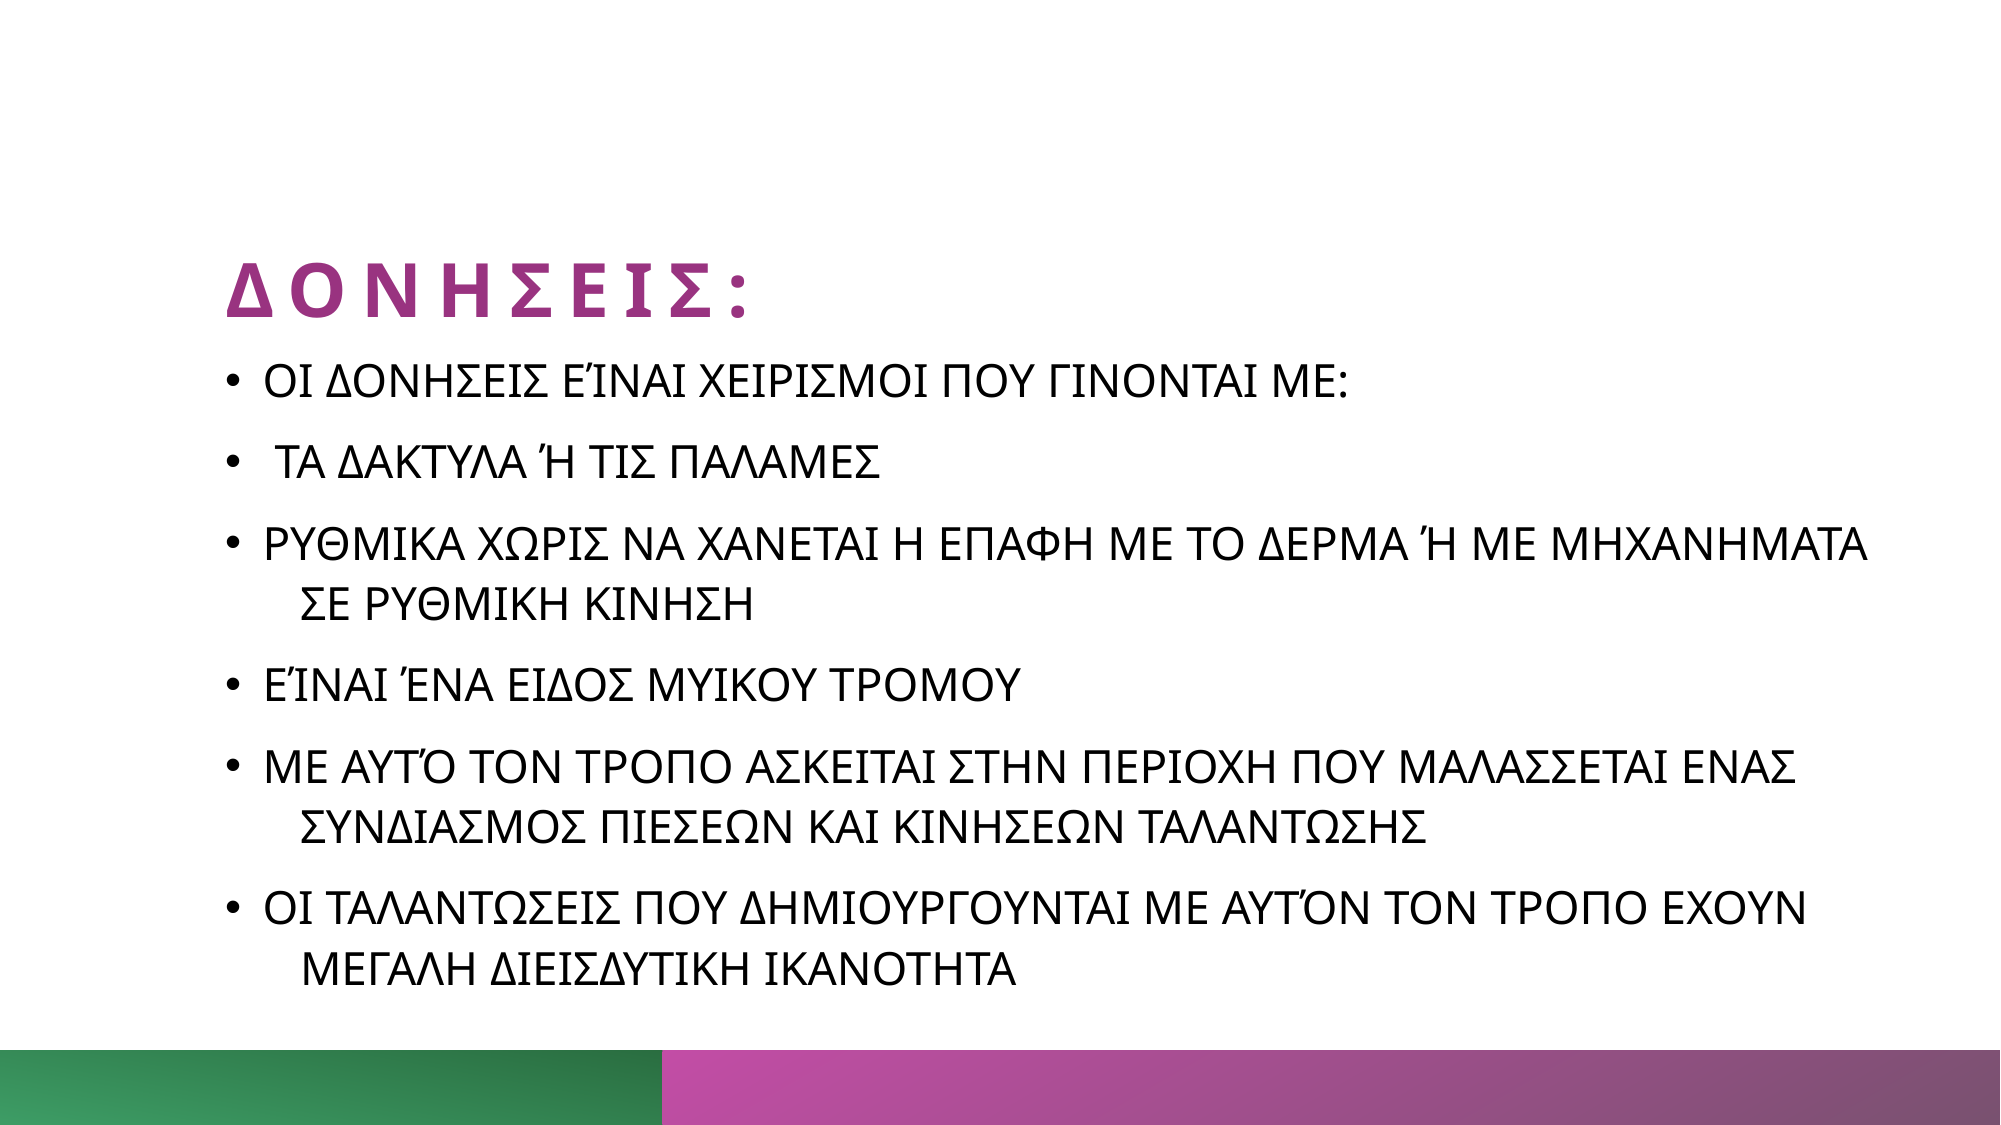

# ΔΟΝΗΣΕΙΣ:
ΟΙ ΔΟΝΗΣΕΙΣ ΕΊΝΑΙ ΧΕΙΡΙΣΜΟΙ ΠΟΥ ΓΙΝΟΝΤΑΙ ΜΕ:
 ΤΑ ΔΑΚΤΥΛΑ Ή ΤΙΣ ΠΑΛΑΜΕΣ
ΡΥΘΜΙΚΑ ΧΩΡΙΣ ΝΑ ΧΑΝΕΤΑΙ Η ΕΠΑΦΗ ΜΕ ΤΟ ΔΕΡΜΑ Ή ΜΕ ΜΗΧΑΝΗΜΑΤΑ ΣΕ ΡΥΘΜΙΚΗ ΚΙΝΗΣΗ
ΕΊΝΑΙ ΈΝΑ ΕΙΔΟΣ ΜΥΙΚΟΥ ΤΡΟΜΟΥ
ΜΕ ΑΥΤΌ ΤΟΝ ΤΡΟΠΟ ΑΣΚΕΙΤΑΙ ΣΤΗΝ ΠΕΡΙΟΧΗ ΠΟΥ ΜΑΛΑΣΣΕΤΑΙ ΕΝΑΣ ΣΥΝΔΙΑΣΜΟΣ ΠΙΕΣΕΩΝ ΚΑΙ ΚΙΝΗΣΕΩΝ ΤΑΛΑΝΤΩΣΗΣ
ΟΙ ΤΑΛΑΝΤΩΣΕΙΣ ΠΟΥ ΔΗΜΙΟΥΡΓΟΥΝΤΑΙ ΜΕ ΑΥΤΌΝ ΤΟΝ ΤΡΟΠΟ ΕΧΟΥΝ ΜΕΓΑΛΗ ΔΙΕΙΣΔΥΤΙΚΗ ΙΚΑΝΟΤΗΤΑ